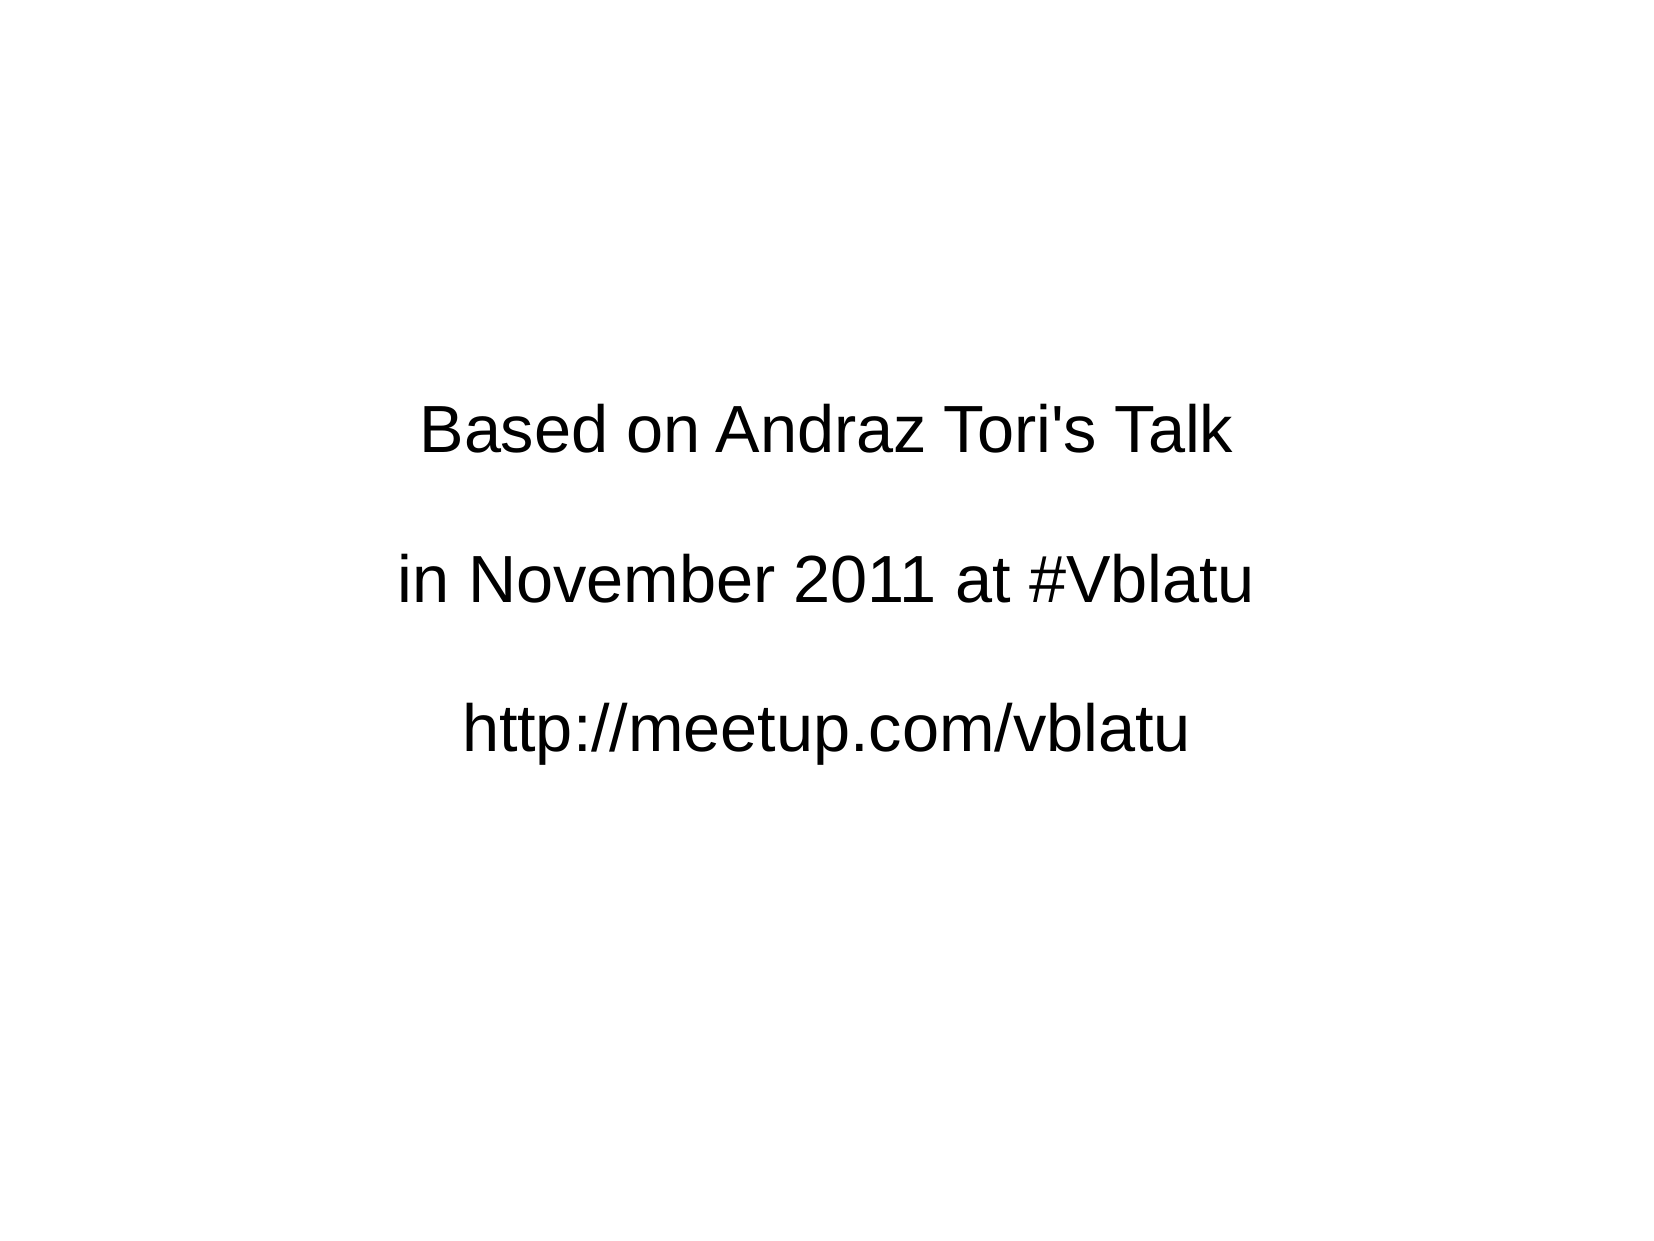

# Based on Andraz Tori's Talk
in November 2011 at #Vblatu
http://meetup.com/vblatu